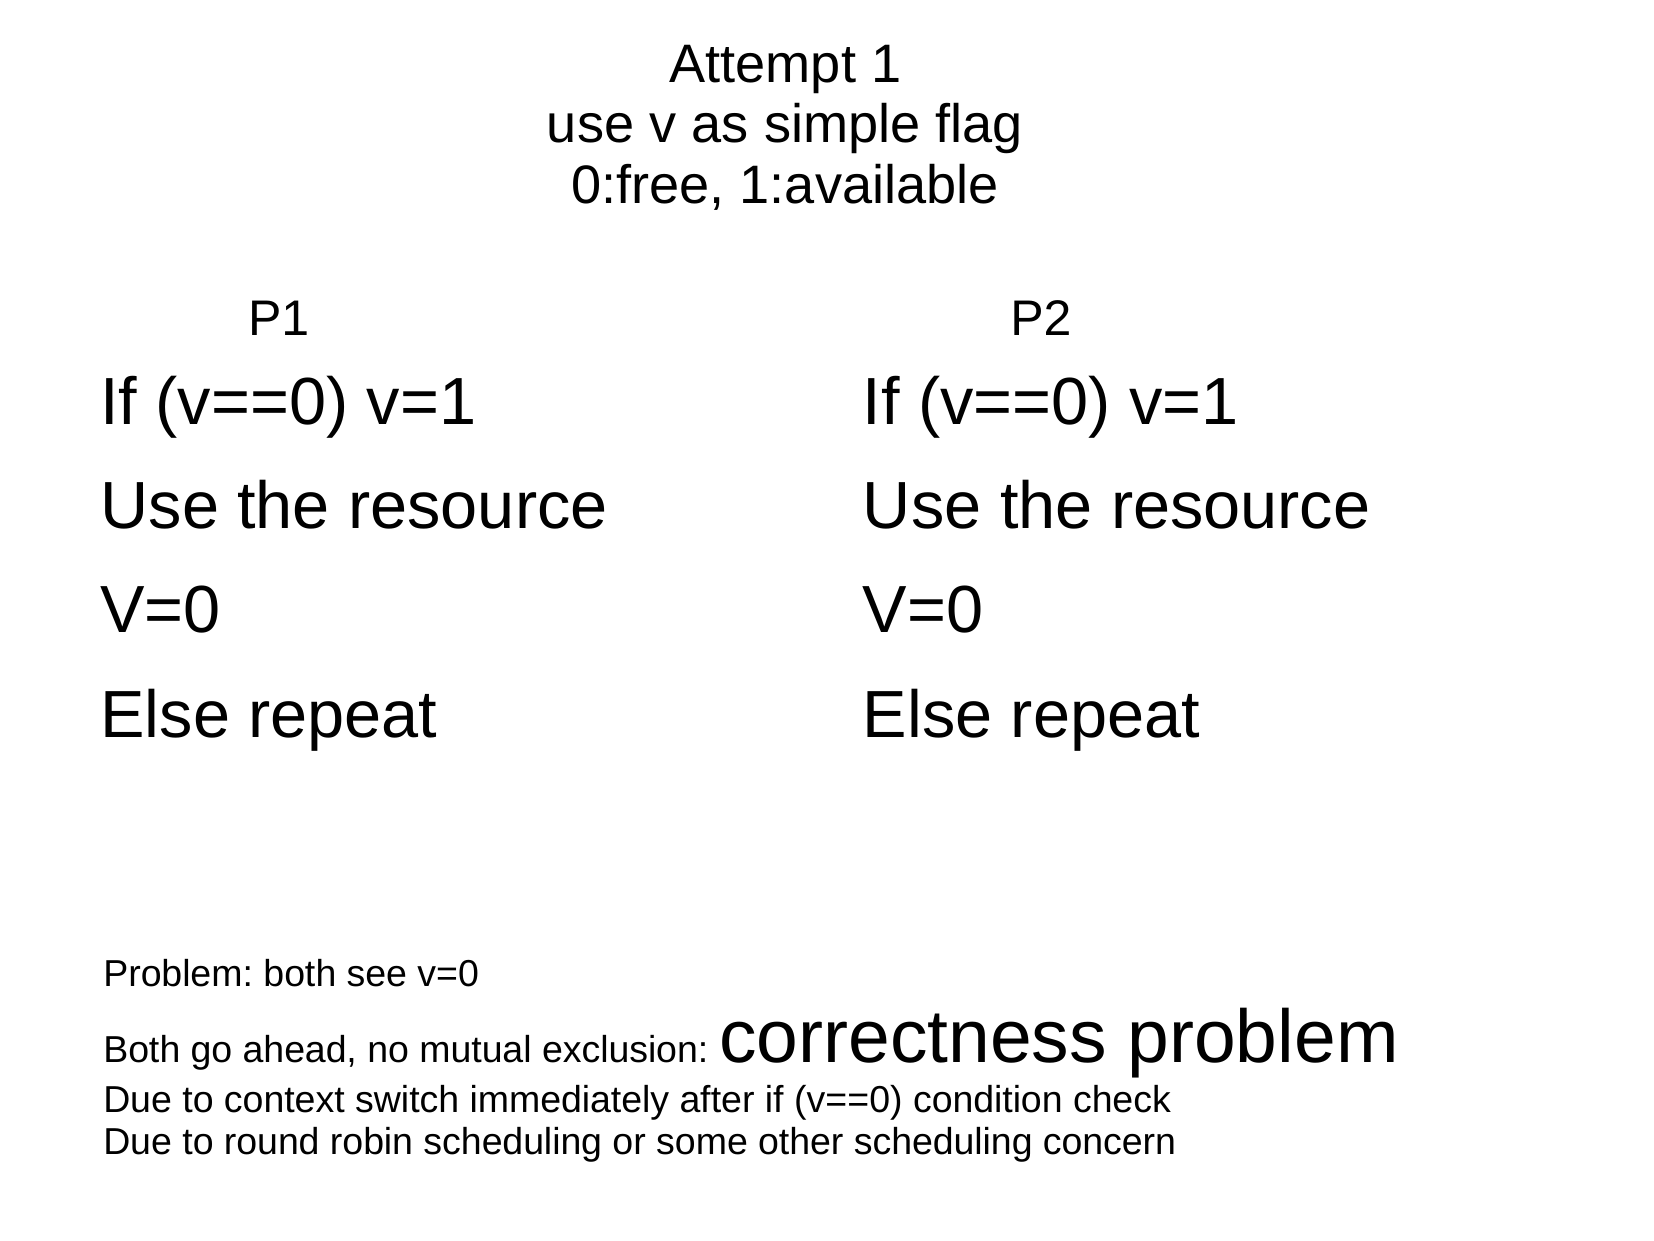

# Attempt 1 use v as simple flag 0:free, 1:available
P1
If (v==0) v=1
Use the resource
V=0
Else repeat
P2
If (v==0) v=1
Use the resource
V=0
Else repeat
Problem: both see v=0
Both go ahead, no mutual exclusion: correctness problem
Due to context switch immediately after if (v==0) condition check
Due to round robin scheduling or some other scheduling concern